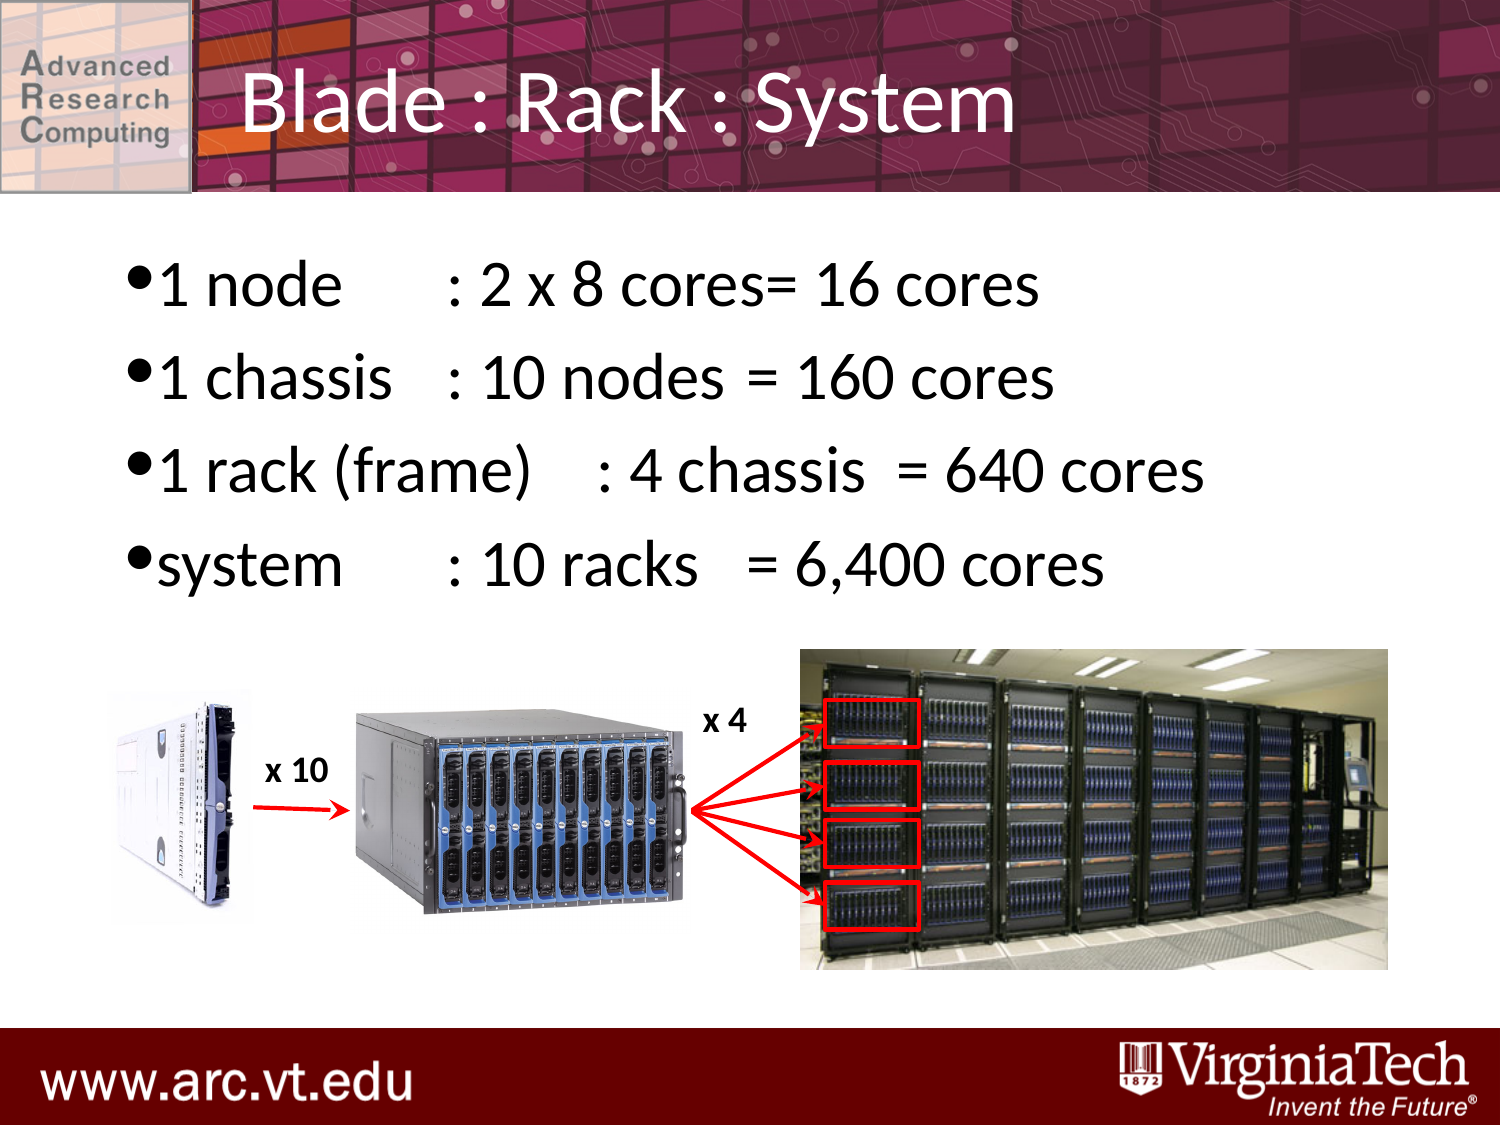

# Blade : Rack : System
1 node		: 2 x 8 cores= 16 cores
1 chassis	: 10 nodes 	= 160 cores
1 rack (frame)	: 4 chassis	= 640 cores
system		: 10 racks 	= 6,400 cores
x 4
x 10